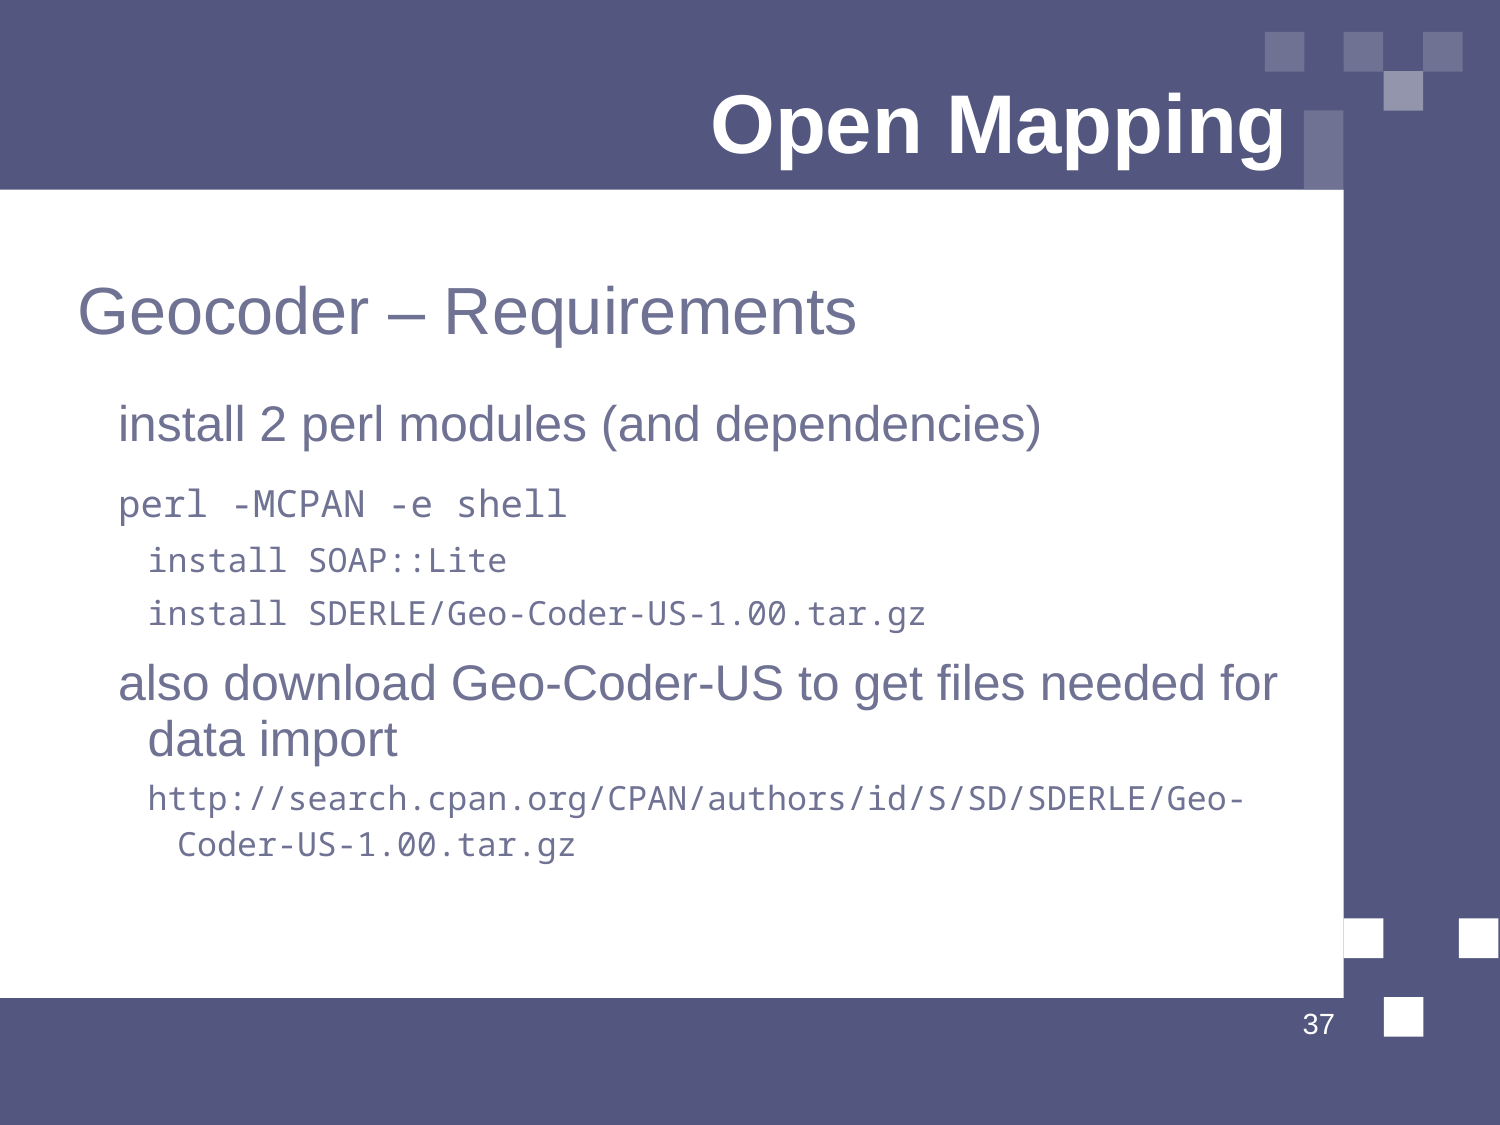

# Open Mapping
 Geocoder – Requirements
install 2 perl modules (and dependencies)
perl -MCPAN -e shell
install SOAP::Lite
install SDERLE/Geo-Coder-US-1.00.tar.gz
also download Geo-Coder-US to get files needed for data import
http://search.cpan.org/CPAN/authors/id/S/SD/SDERLE/Geo-Coder-US-1.00.tar.gz
37